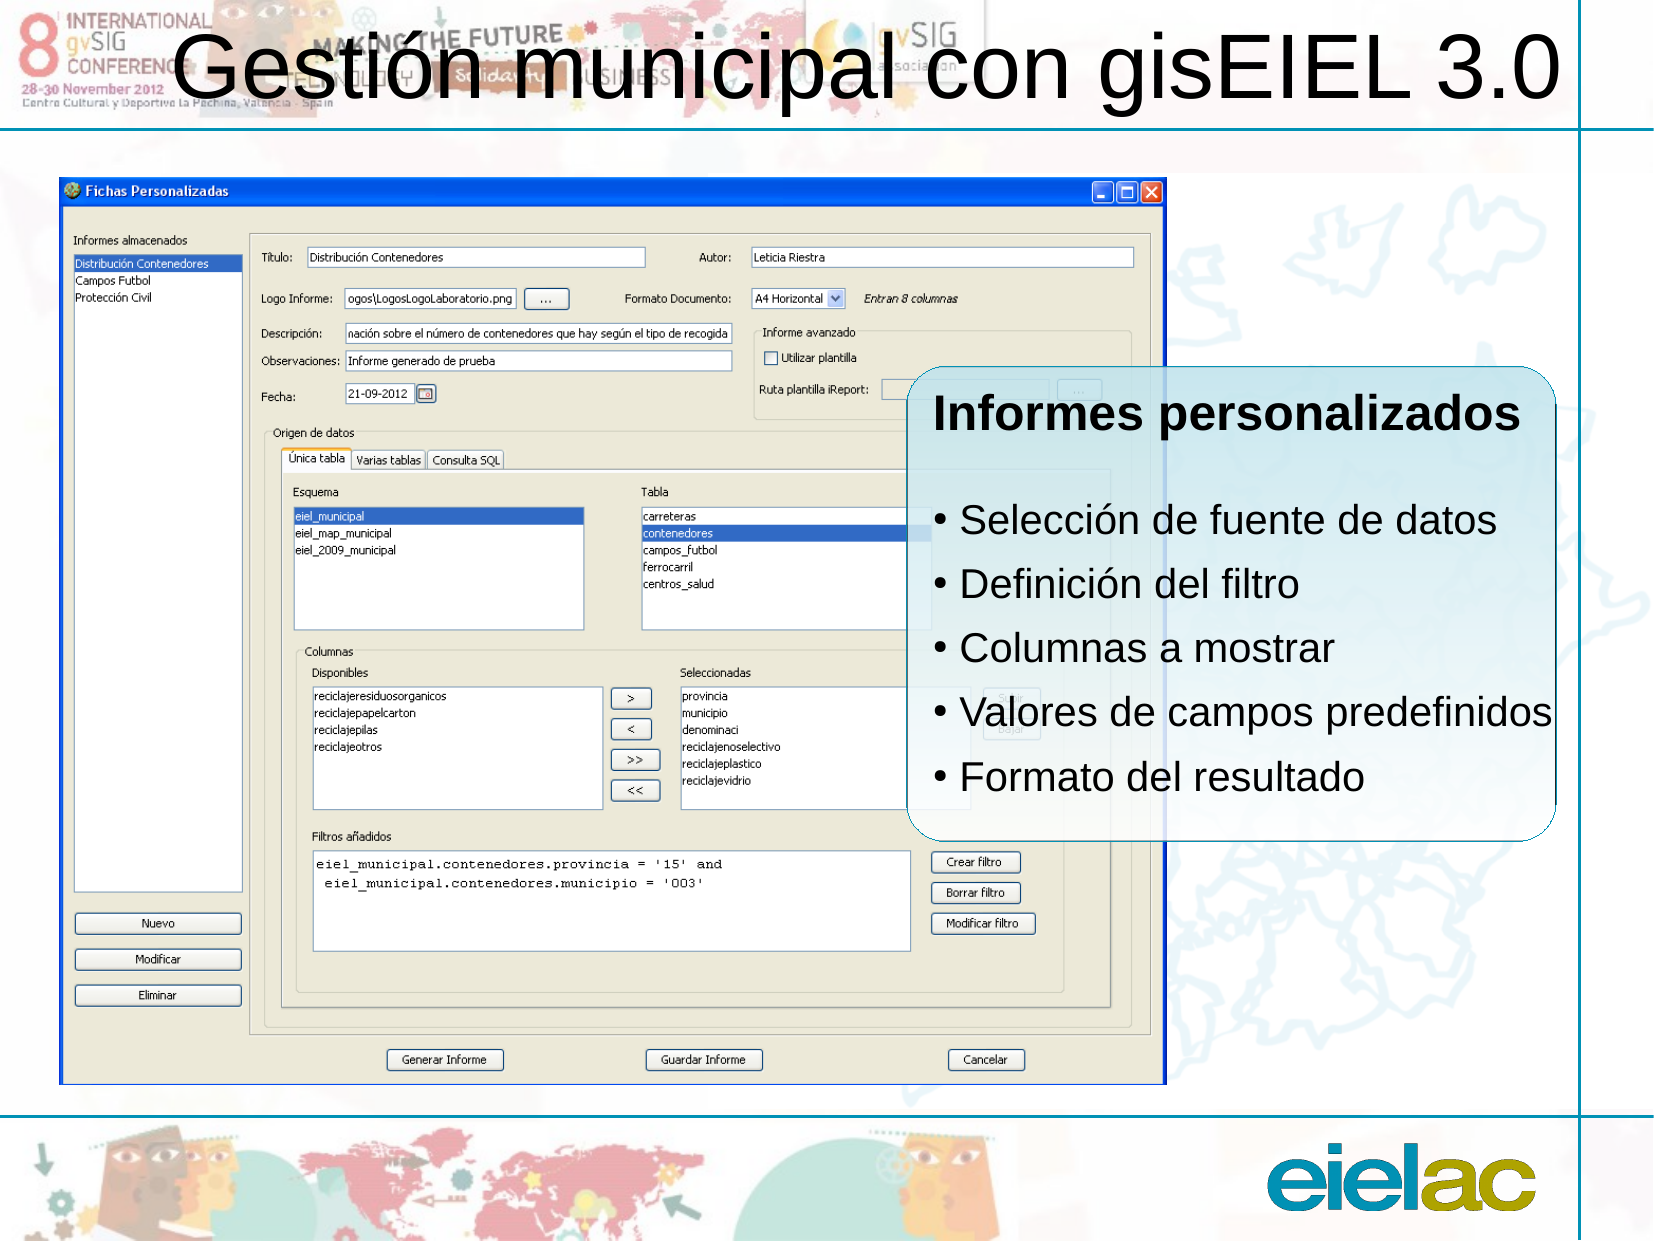

# Gestión municipal con gisEIEL 3.0
Informes personalizados
 Selección de fuente de datos
 Definición del filtro
 Columnas a mostrar
 Valores de campos predefinidos
 Formato del resultado